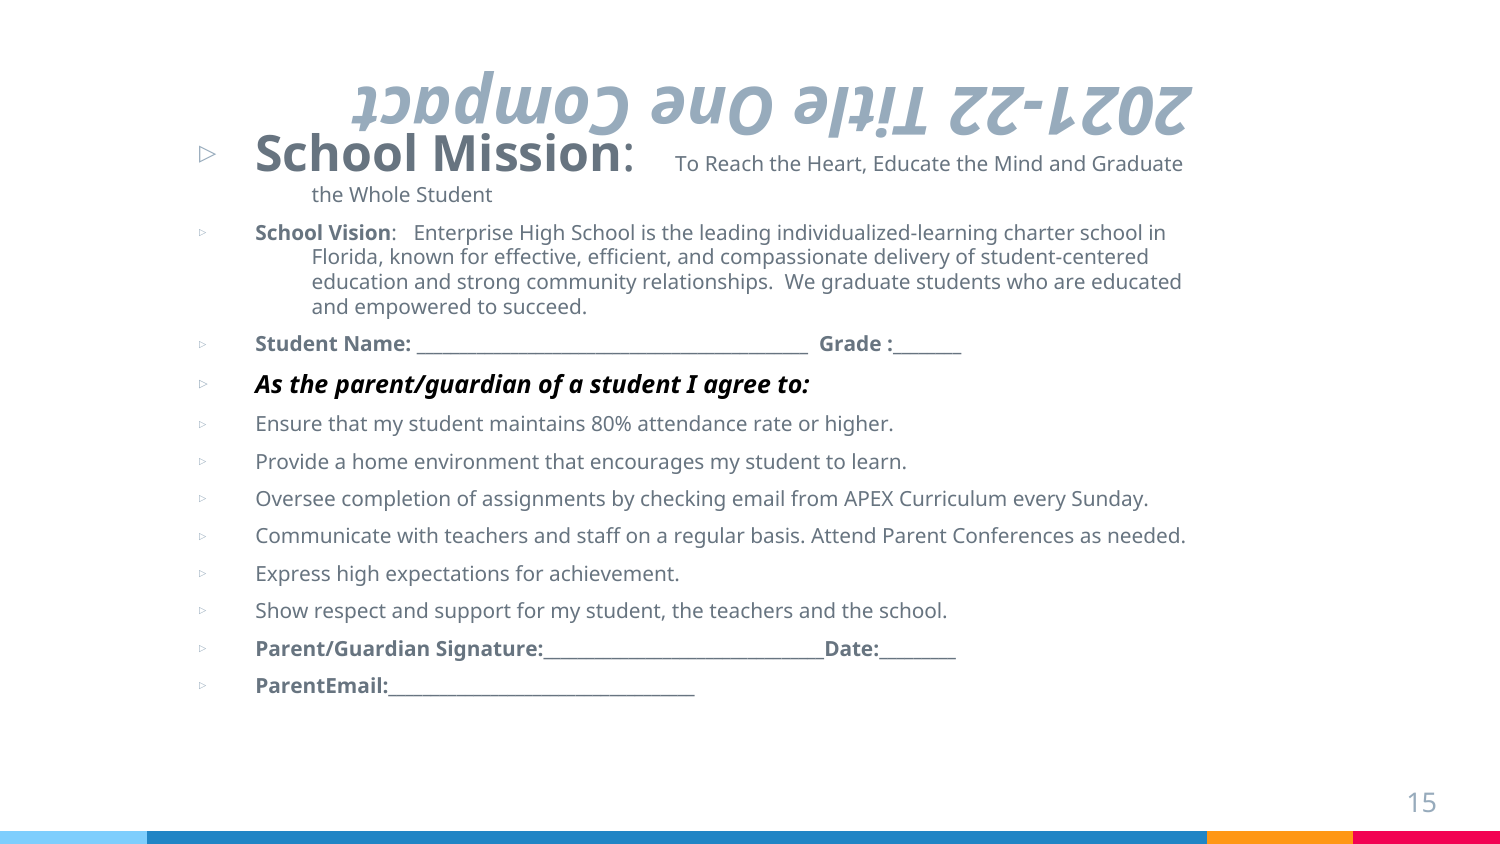

# 2021-22 Title One Compact
School Mission: To Reach the Heart, Educate the Mind and Graduate the Whole Student
School Vision: Enterprise High School is the leading individualized-learning charter school in Florida, known for effective, efficient, and compassionate delivery of student-centered education and strong community relationships. We graduate students who are educated and empowered to succeed.
Student Name: ______________________________________________ Grade :________
As the parent/guardian of a student I agree to:
Ensure that my student maintains 80% attendance rate or higher.
Provide a home environment that encourages my student to learn.
Oversee completion of assignments by checking email from APEX Curriculum every Sunday.
Communicate with teachers and staff on a regular basis. Attend Parent Conferences as needed.
Express high expectations for achievement.
Show respect and support for my student, the teachers and the school.
Parent/Guardian Signature:_________________________________Date:_________
ParentEmail:____________________________________
15